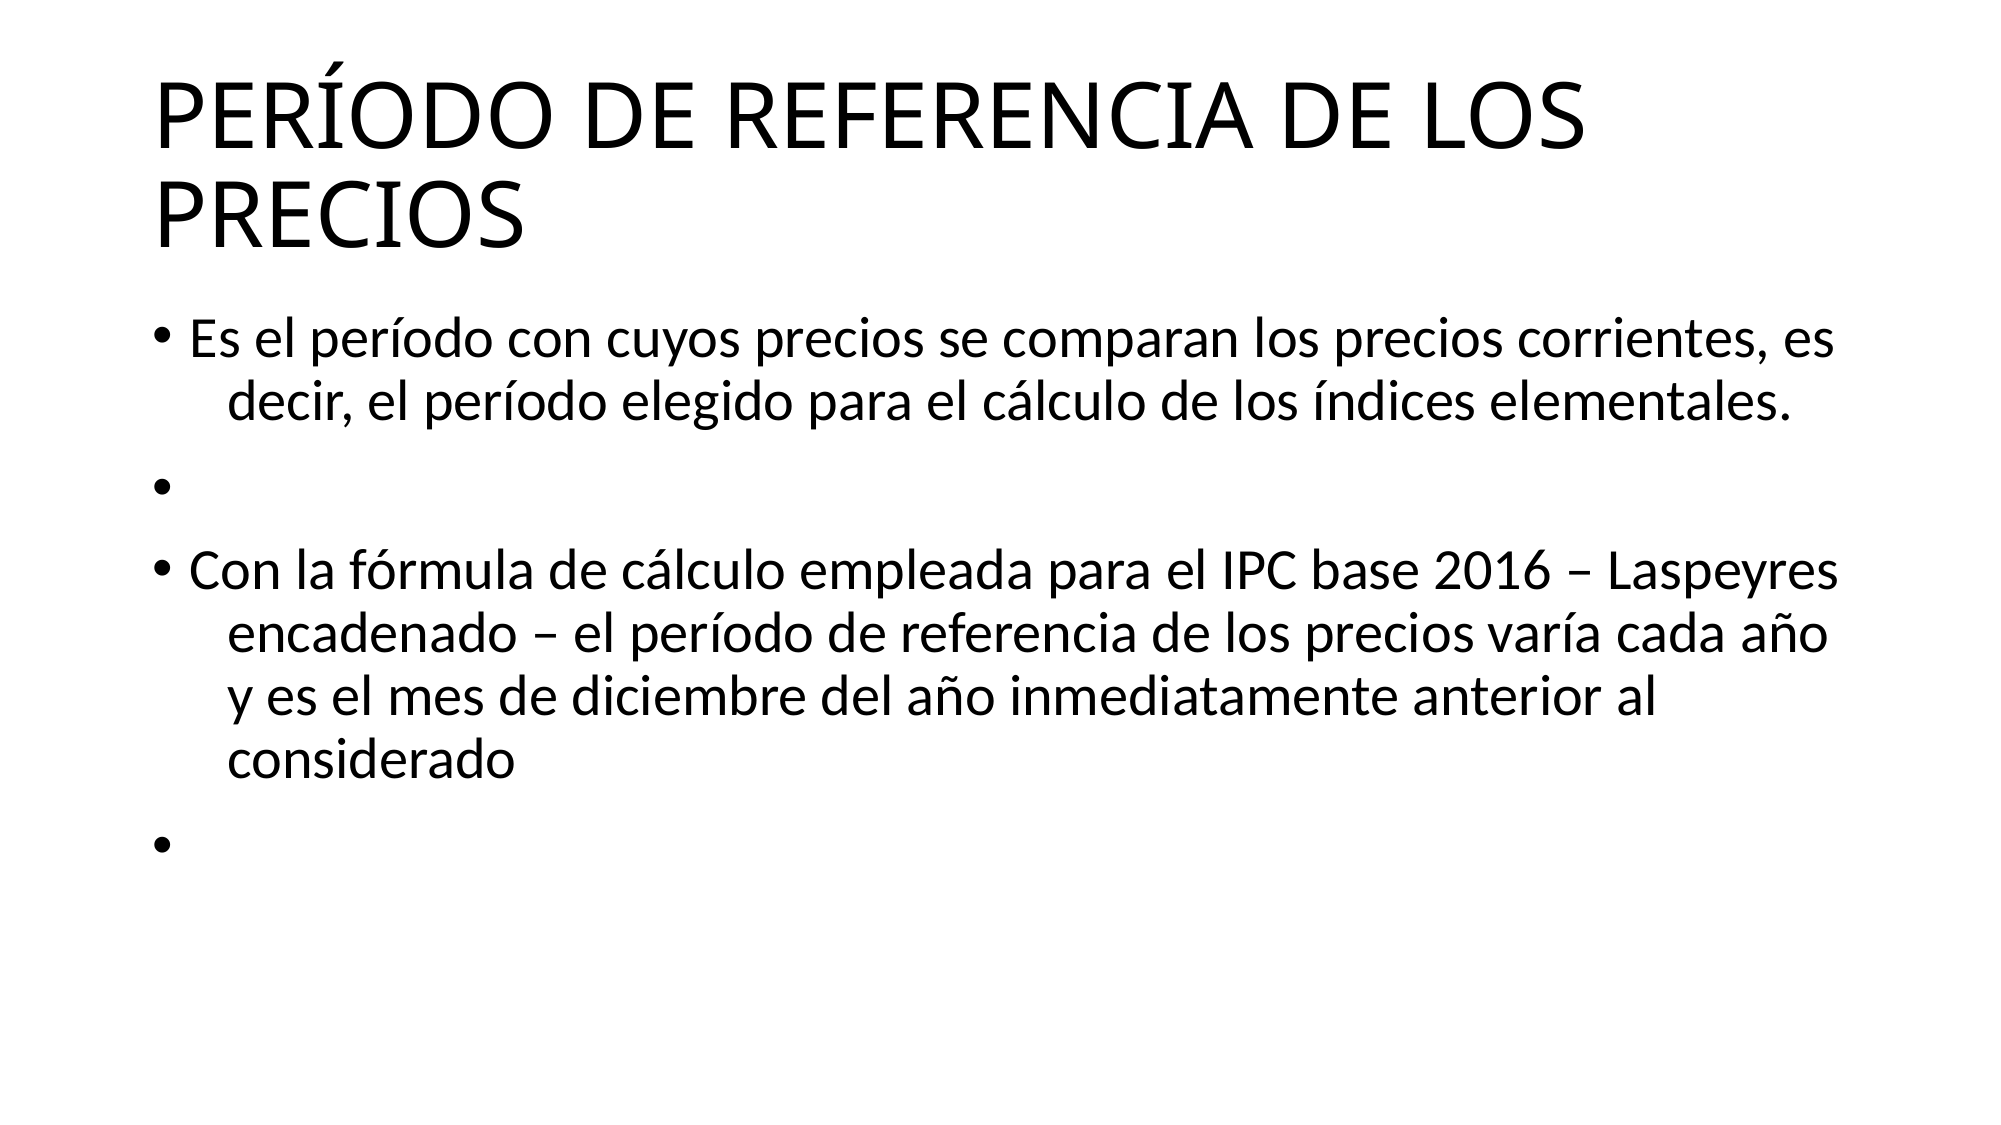

# PERÍODO DE REFERENCIA DE LOS PRECIOS
Es el período con cuyos precios se comparan los precios corrientes, es decir, el período elegido para el cálculo de los índices elementales.
Con la fórmula de cálculo empleada para el IPC base 2016 – Laspeyres encadenado – el período de referencia de los precios varía cada año y es el mes de diciembre del año inmediatamente anterior al considerado